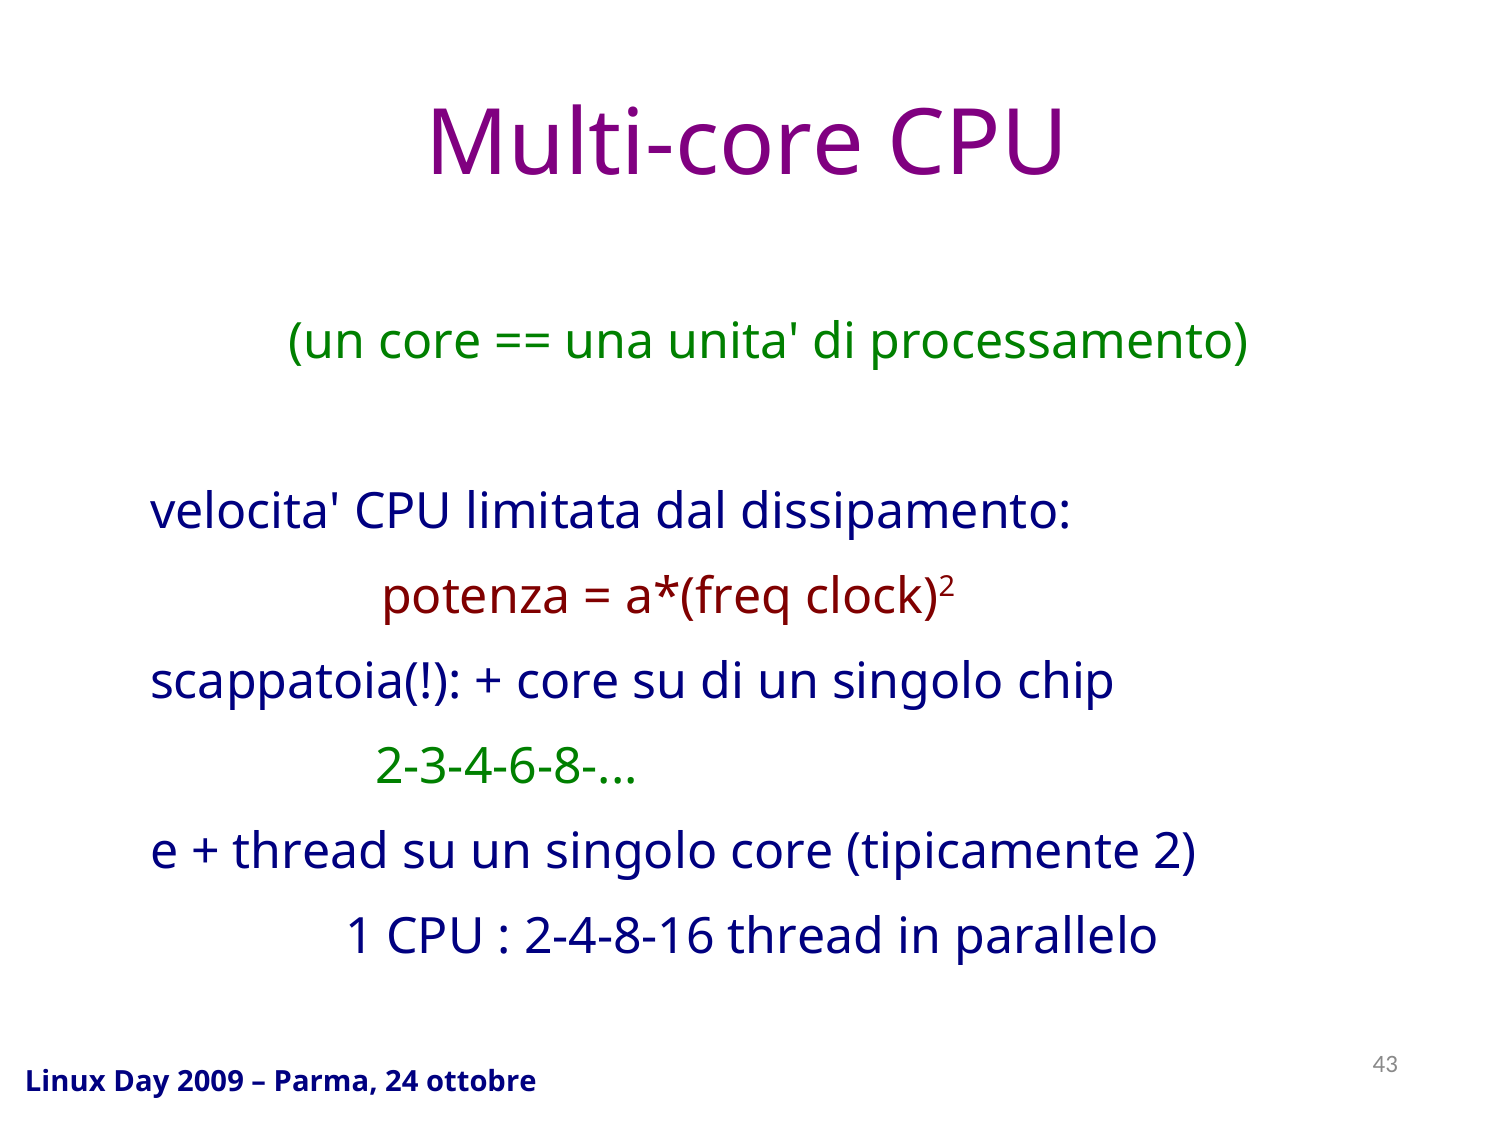

# Multi-core CPU
(un core == una unita' di processamento)‏
velocita' CPU limitata dal dissipamento:
	 potenza = a*(freq clock)2
scappatoia(!): + core su di un singolo chip
			2-3-4-6-8-...
e + thread su un singolo core (tipicamente 2)‏
 1 CPU : 2-4-8-16 thread in parallelo
43